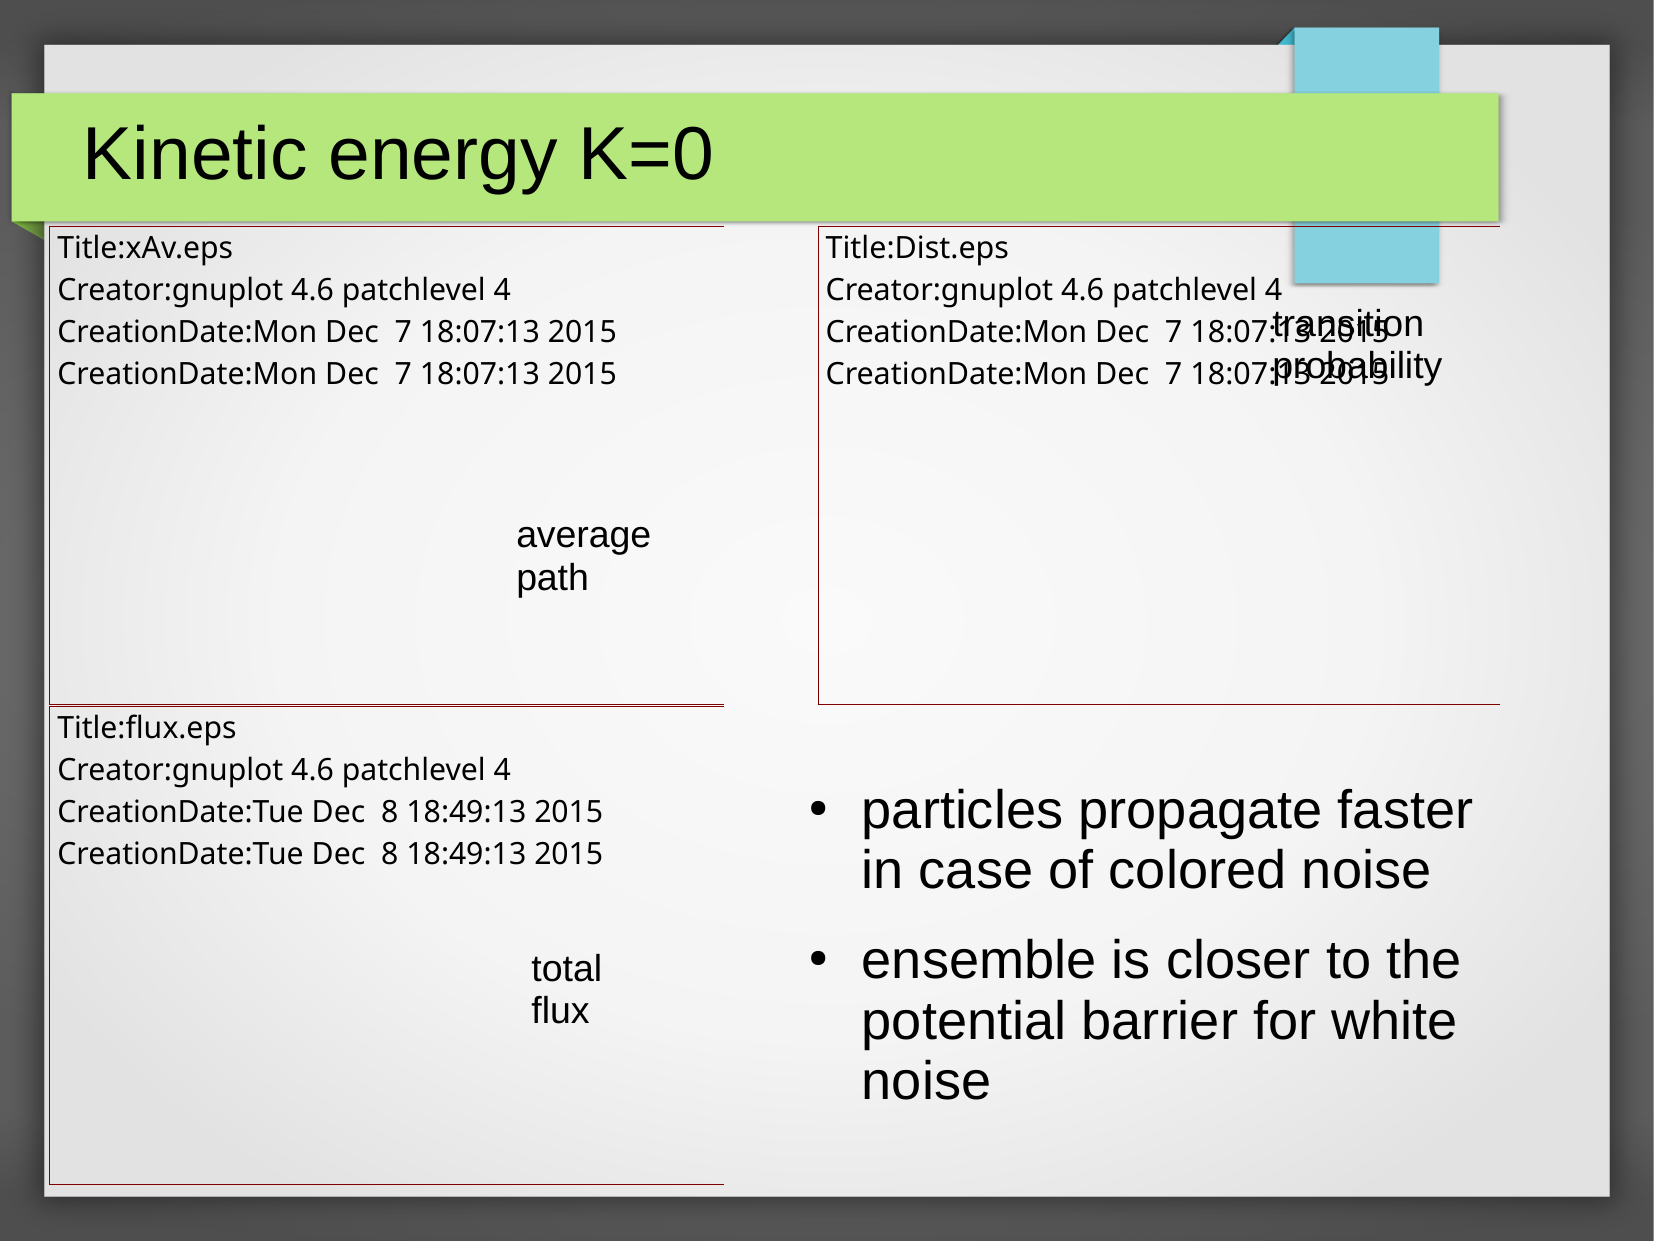

# Kinetic energy K=0
transition
probability
average
path
particles propagate faster in case of colored noise
ensemble is closer to the potential barrier for white noise
total
flux